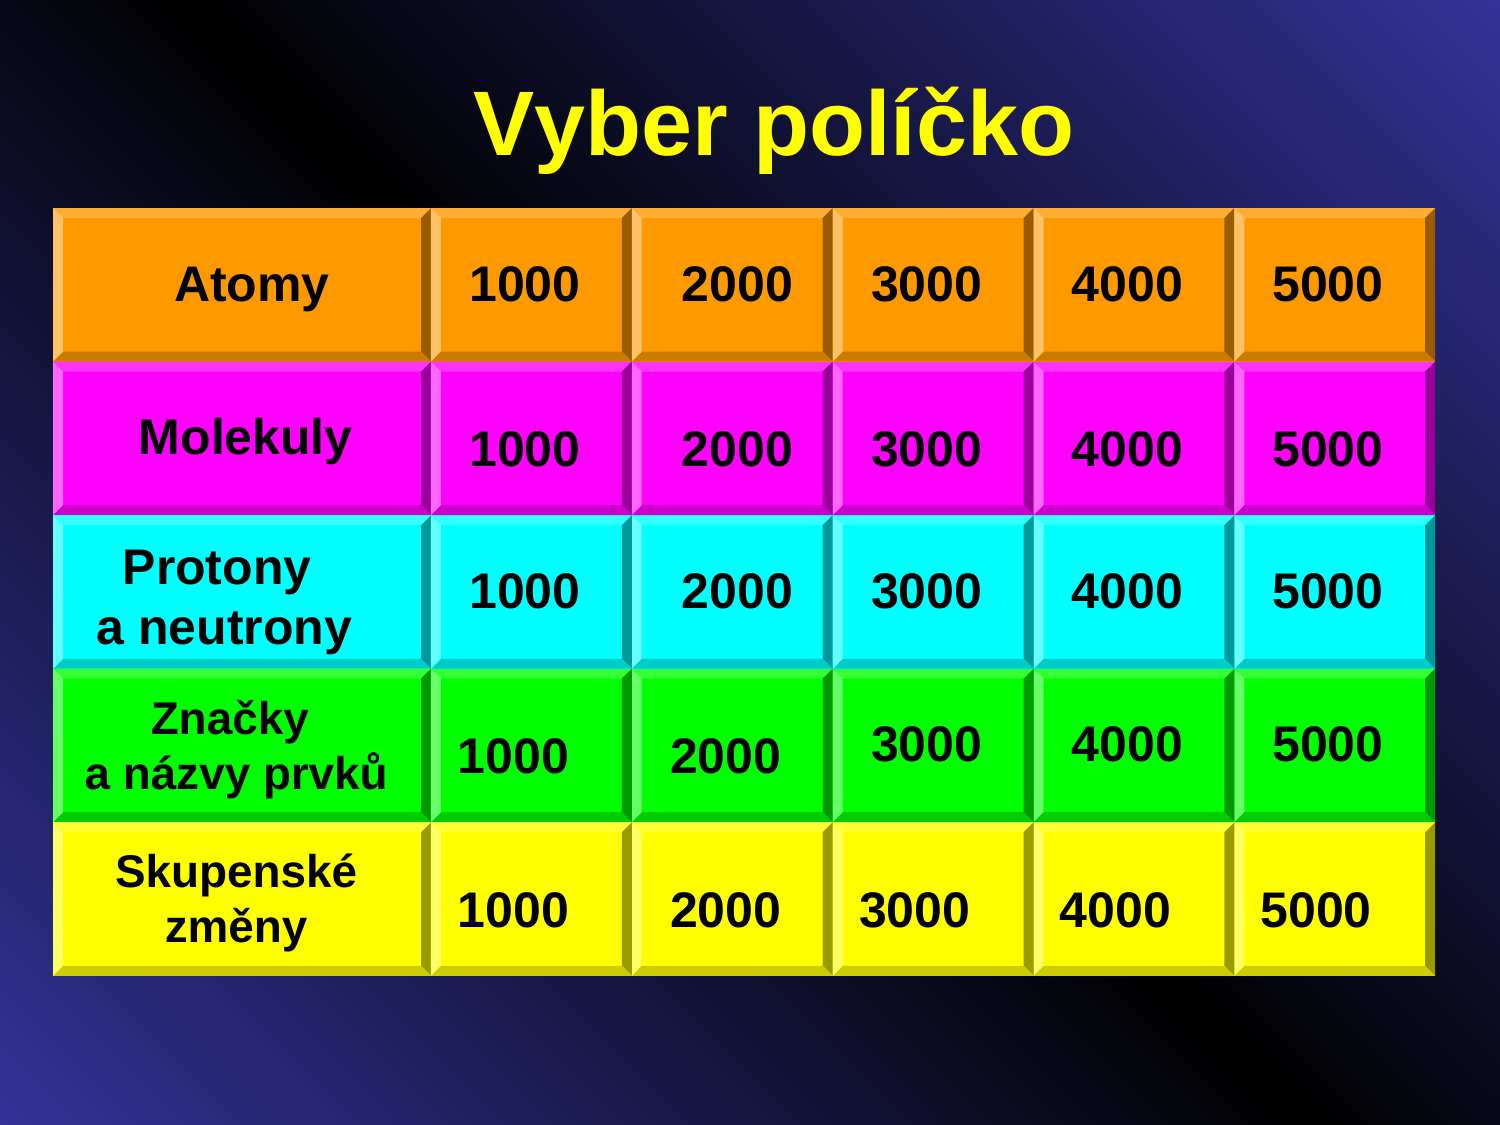

# Vyber políčko
Atomy
1000
2000
3000
4000
5000
Molekuly
1000
2000
3000
4000
5000
Protony
a neutrony
1000
2000
3000
4000
5000
Značky
a názvy prvků
3000
4000
5000
1000
2000
Skupenské změny
1000
2000
3000
4000
5000